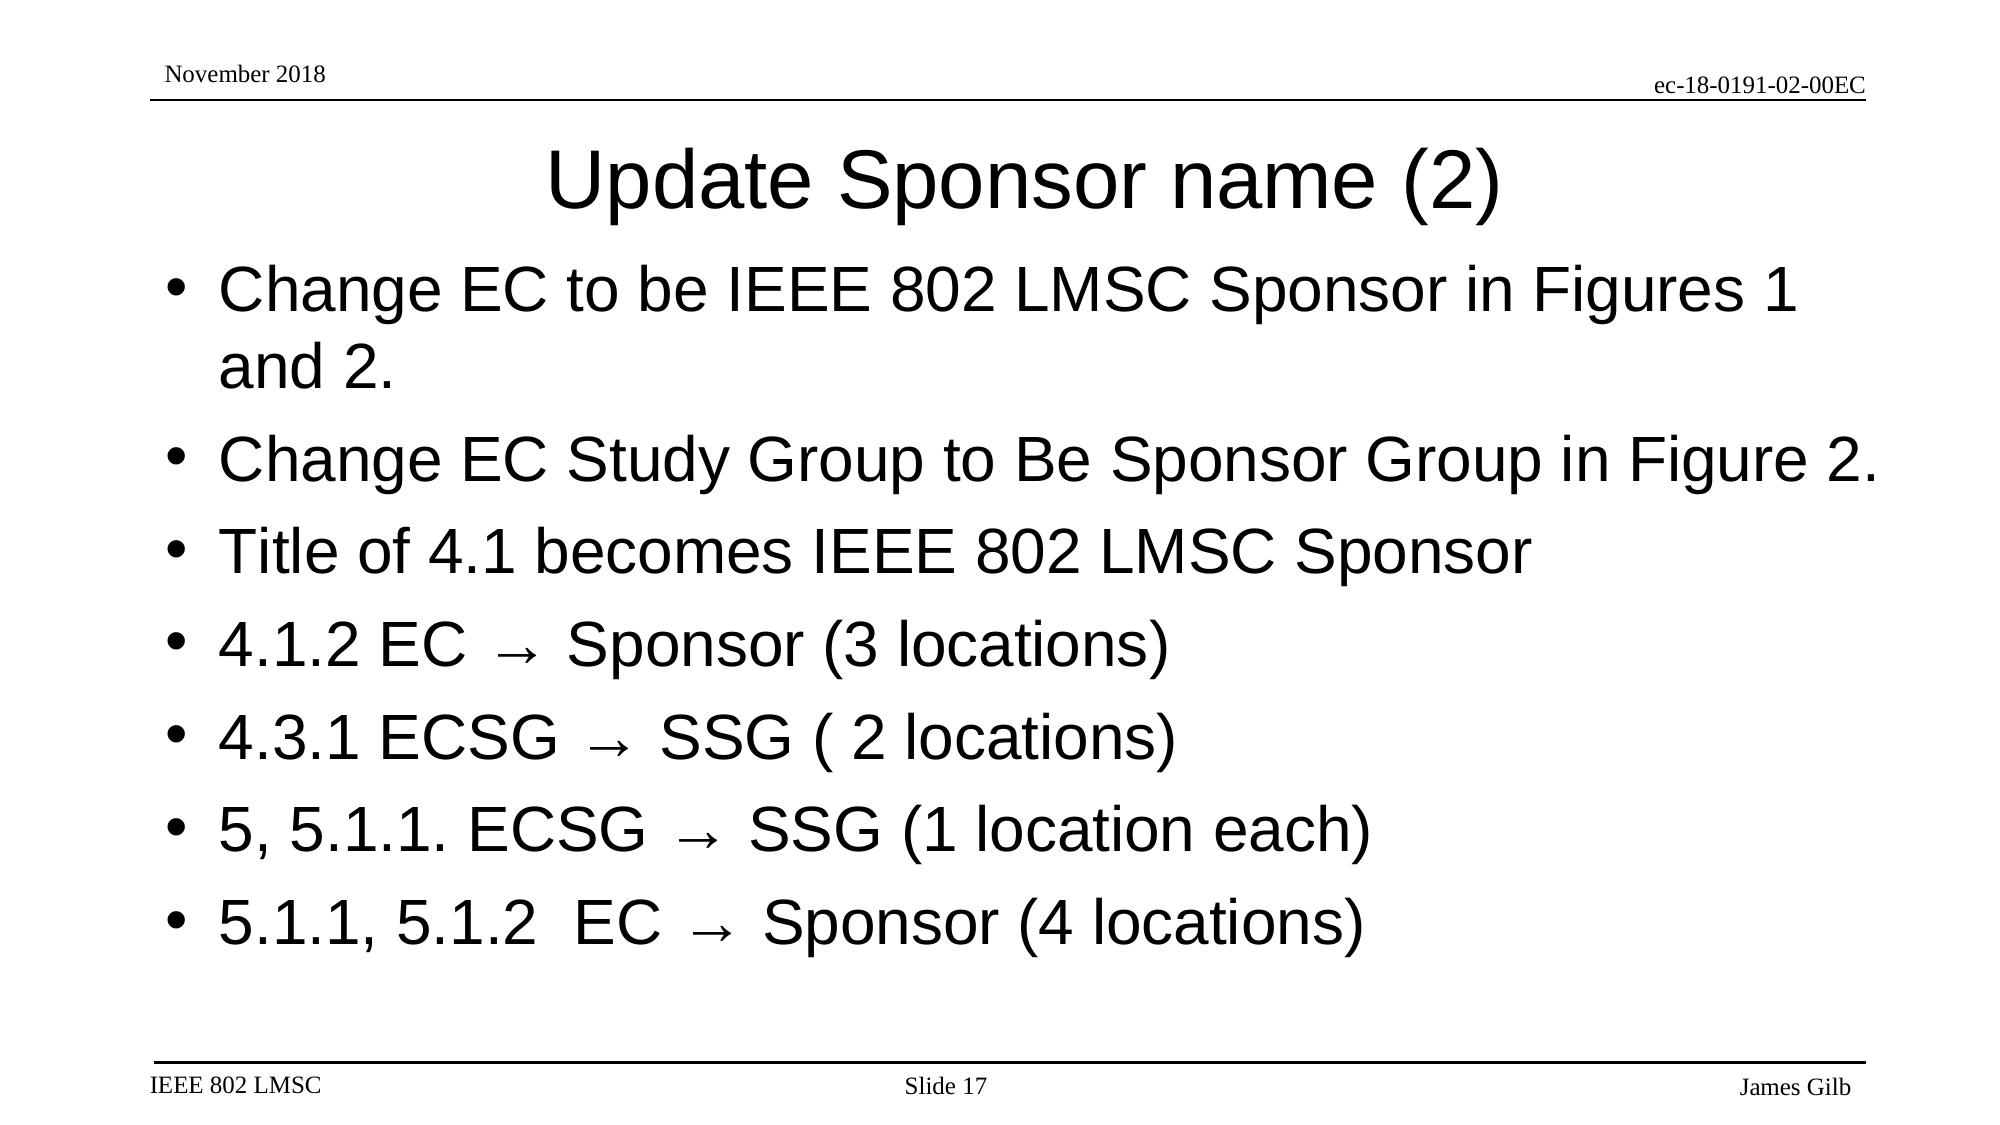

# Update Sponsor name (2)
Change EC to be IEEE 802 LMSC Sponsor in Figures 1 and 2.
Change EC Study Group to Be Sponsor Group in Figure 2.
Title of 4.1 becomes IEEE 802 LMSC Sponsor
4.1.2 EC → Sponsor (3 locations)
4.3.1 ECSG → SSG ( 2 locations)
5, 5.1.1. ECSG → SSG (1 location each)
5.1.1, 5.1.2 EC → Sponsor (4 locations)
17